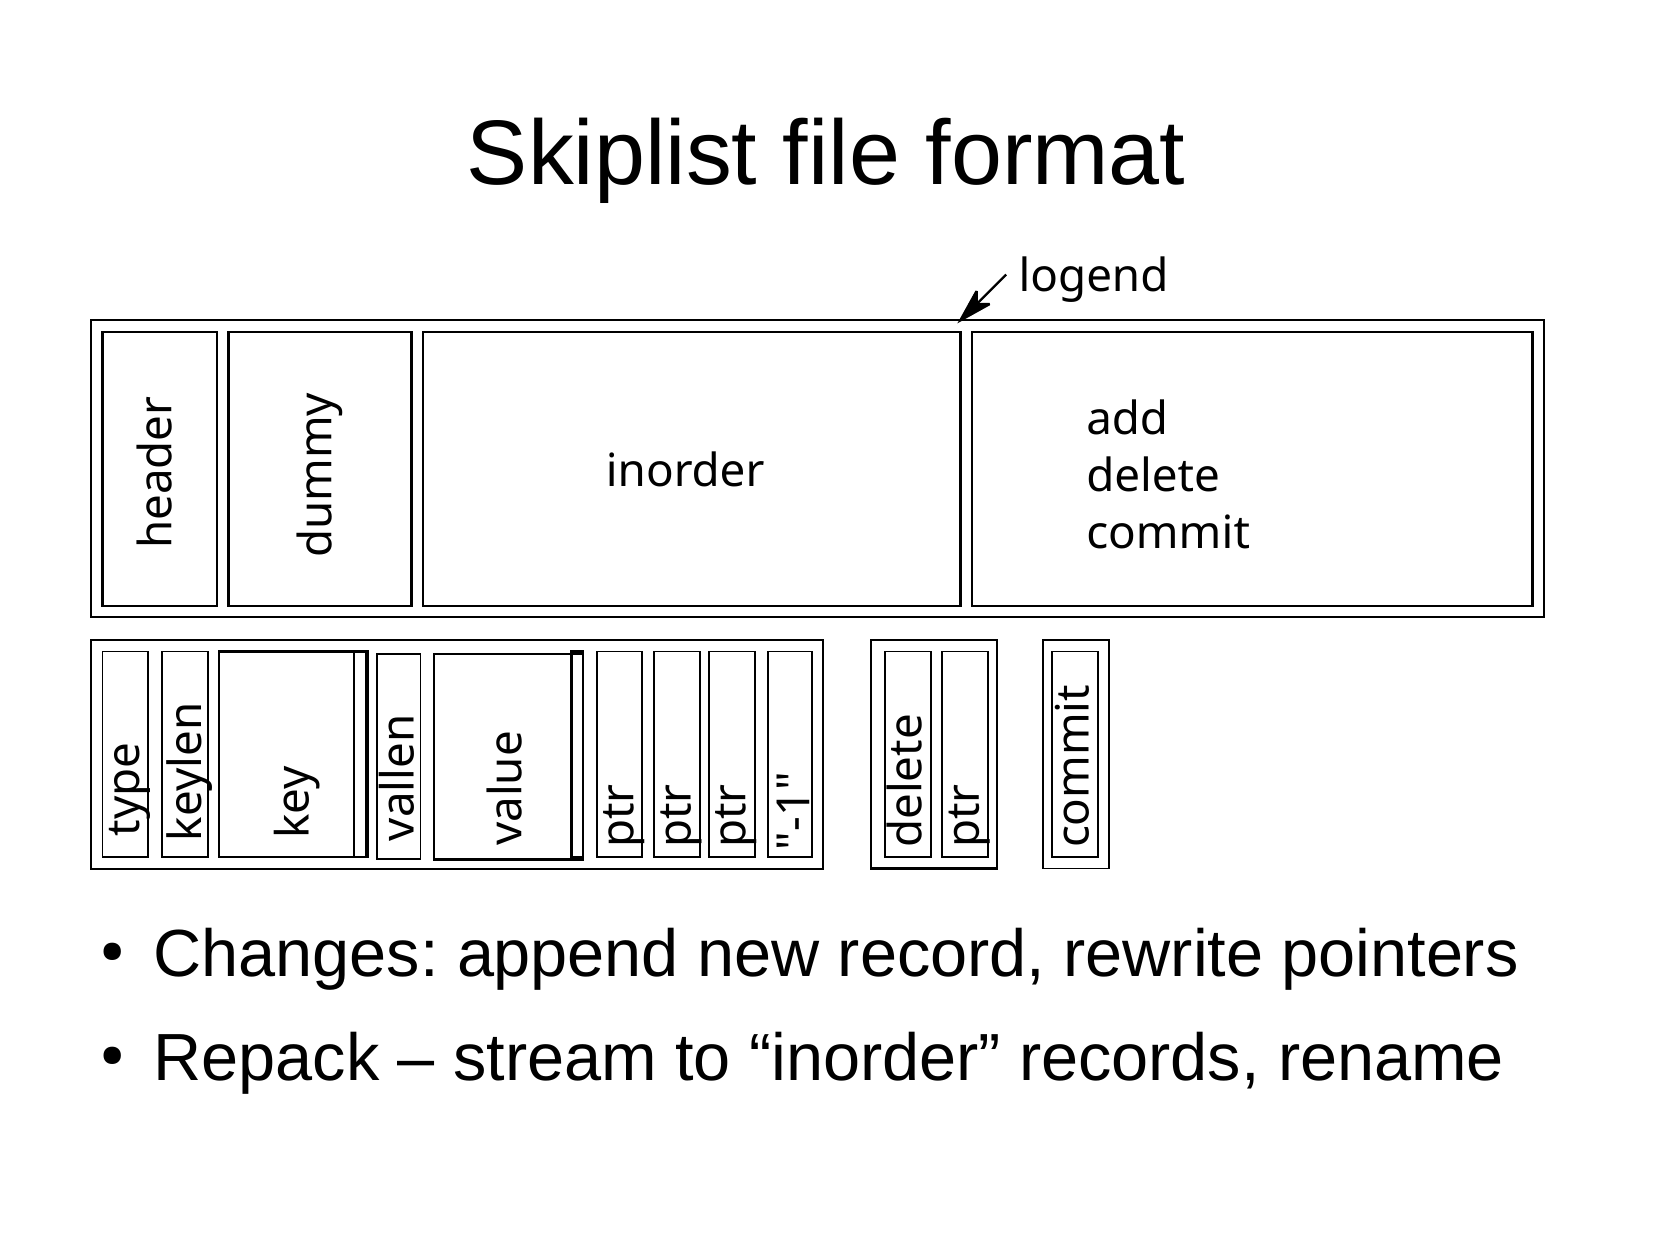

# Skiplist file format
Changes: append new record, rewrite pointers
Repack – stream to “inorder” records, rename